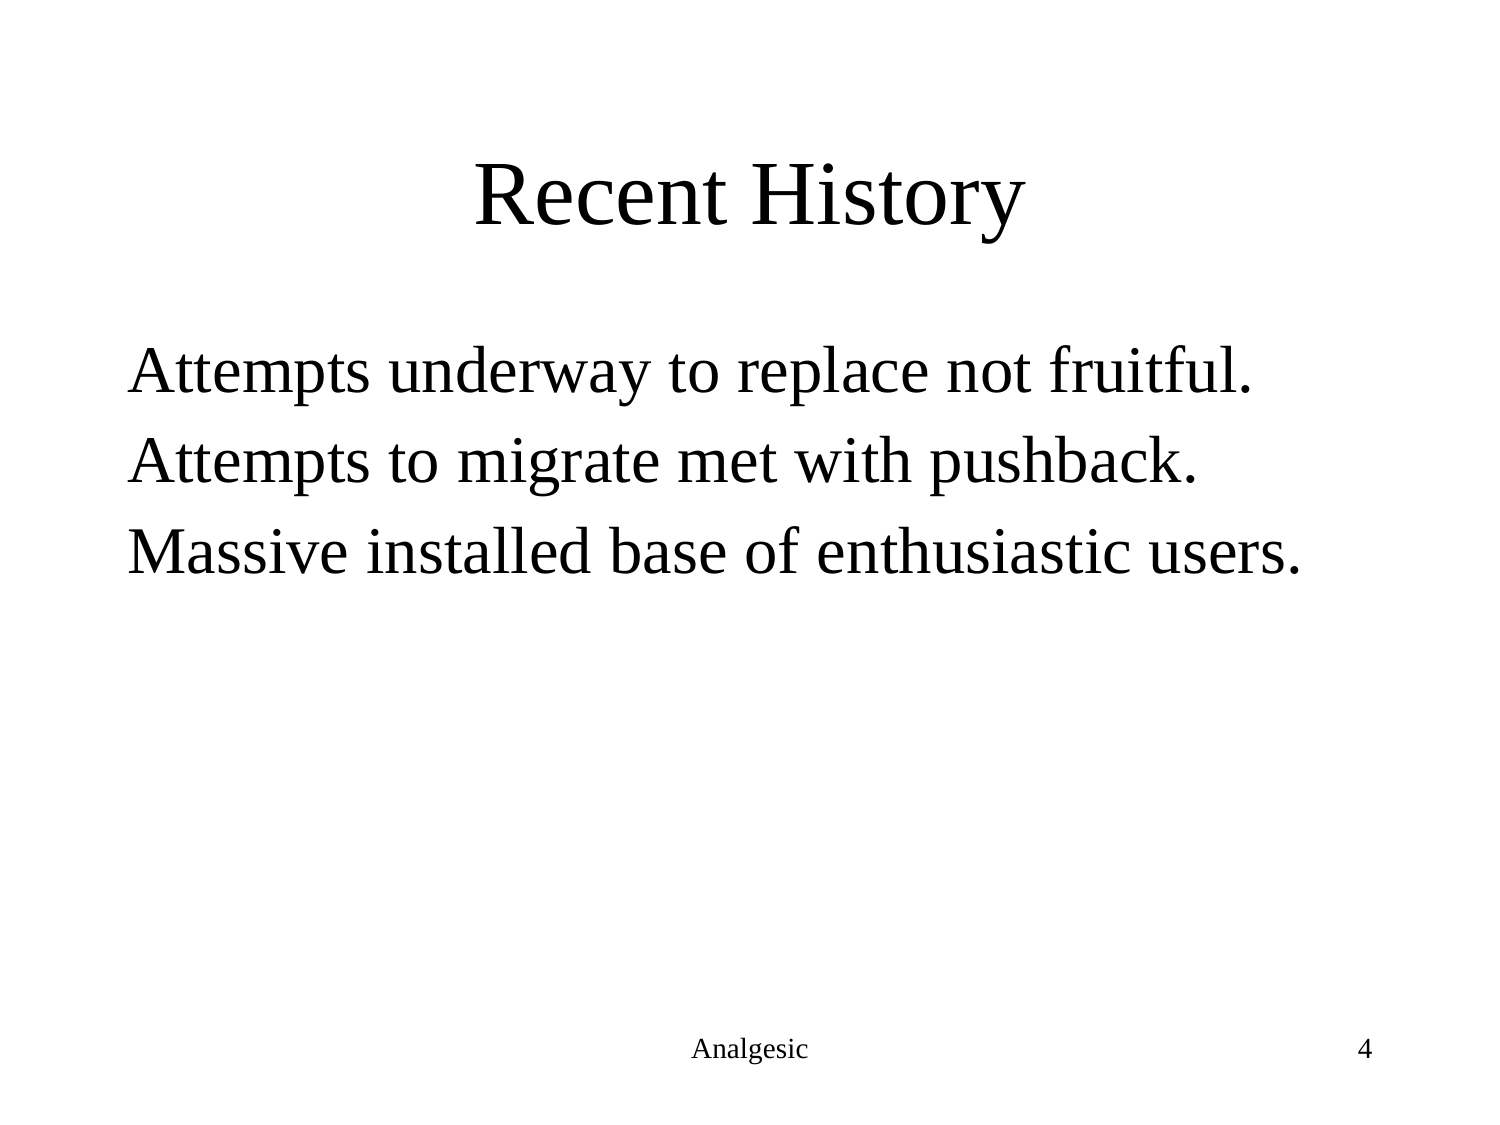

# Recent History
Attempts underway to replace not fruitful.
Attempts to migrate met with pushback.
Massive installed base of enthusiastic users.
Analgesic
4